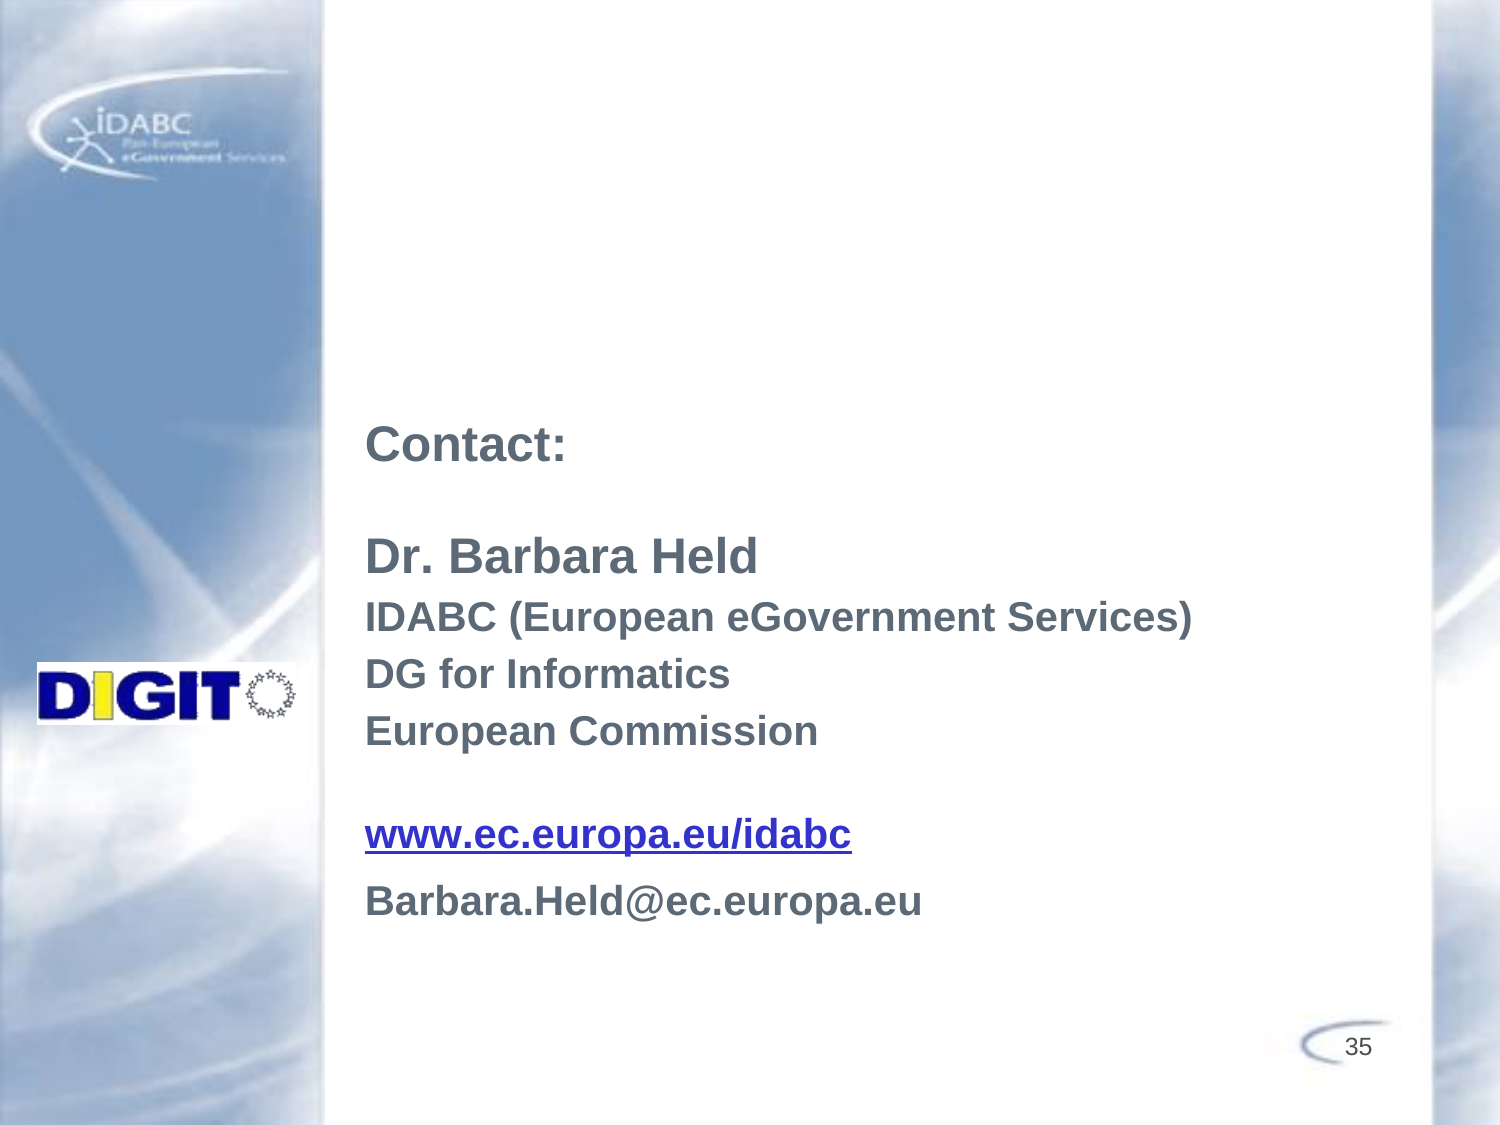

#
Contact:
Dr. Barbara Held
IDABC (European eGovernment Services)
DG for Informatics
European Commission
www.ec.europa.eu/idabc
Barbara.Held@ec.europa.eu
35